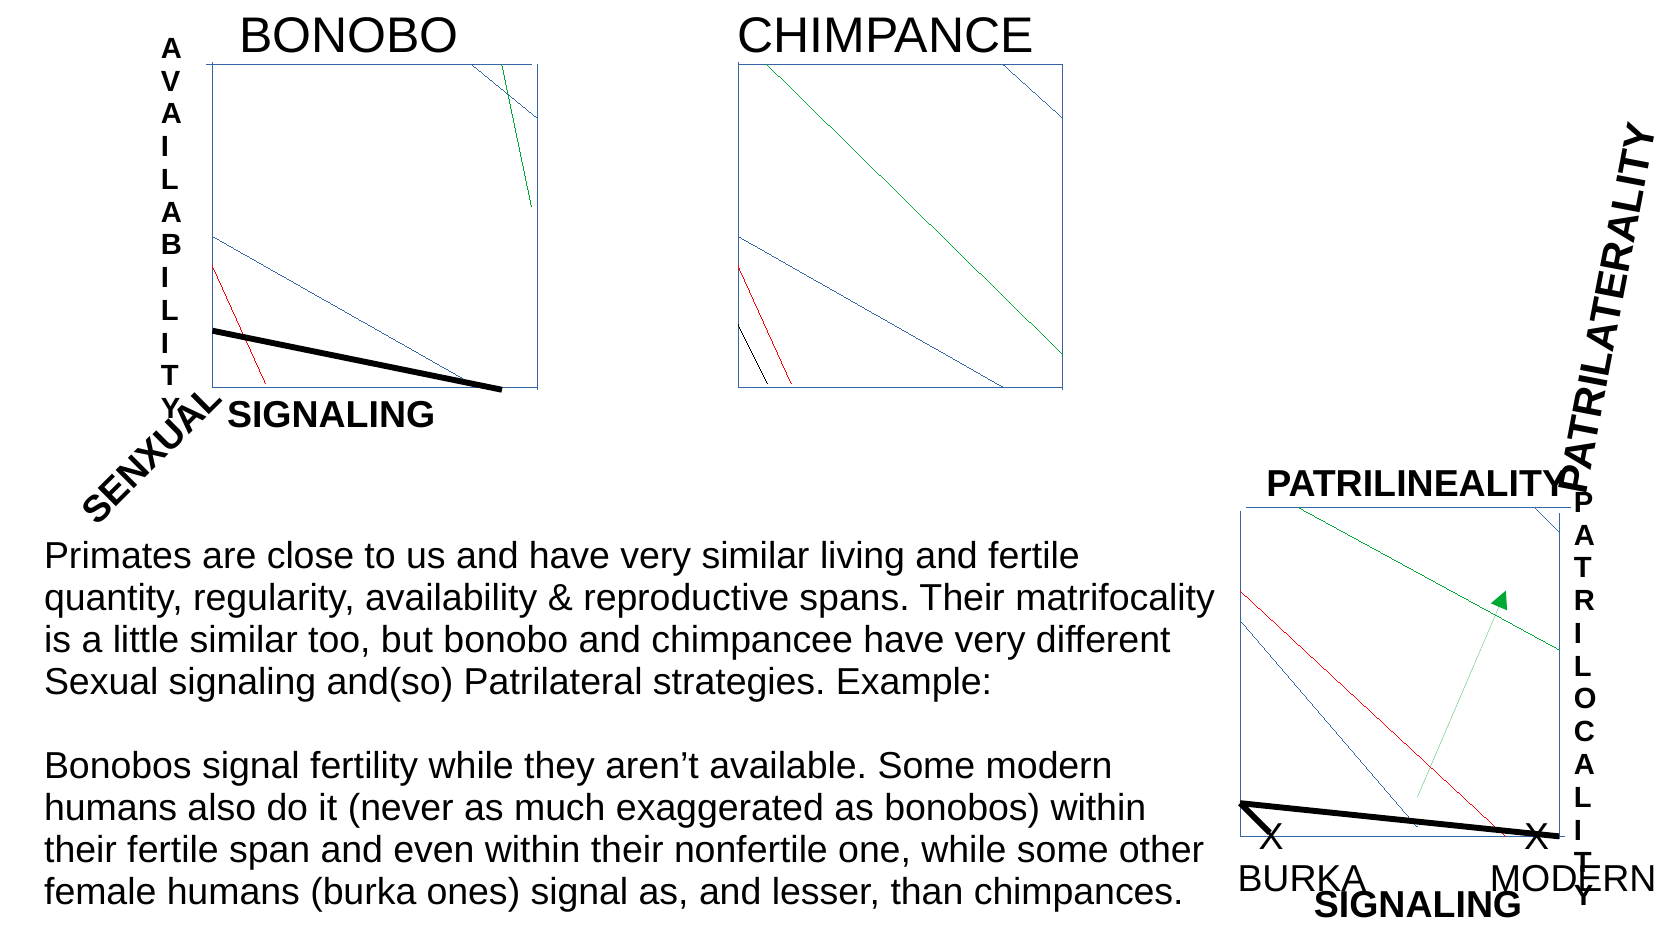

A
V
A
I
L
A
B
I
L
I
T
Y
BONOBO CHIMPANCE
PATRILATERALITY
SIGNALING
SENXUAL
PATRILINEALITY
PATR
I LOCAL
I
TY
Primates are close to us and have very similar living and fertile quantity, regularity, availability & reproductive spans. Their matrifocality is a little similar too, but bonobo and chimpancee have very different
Sexual signaling and(so) Patrilateral strategies. Example:
Bonobos signal fertility while they aren’t available. Some modern humans also do it (never as much exaggerated as bonobos) within their fertile span and even within their nonfertile one, while some other female humans (burka ones) signal as, and lesser, than chimpances.
 X X
 BURKA MODERN
SIGNALING